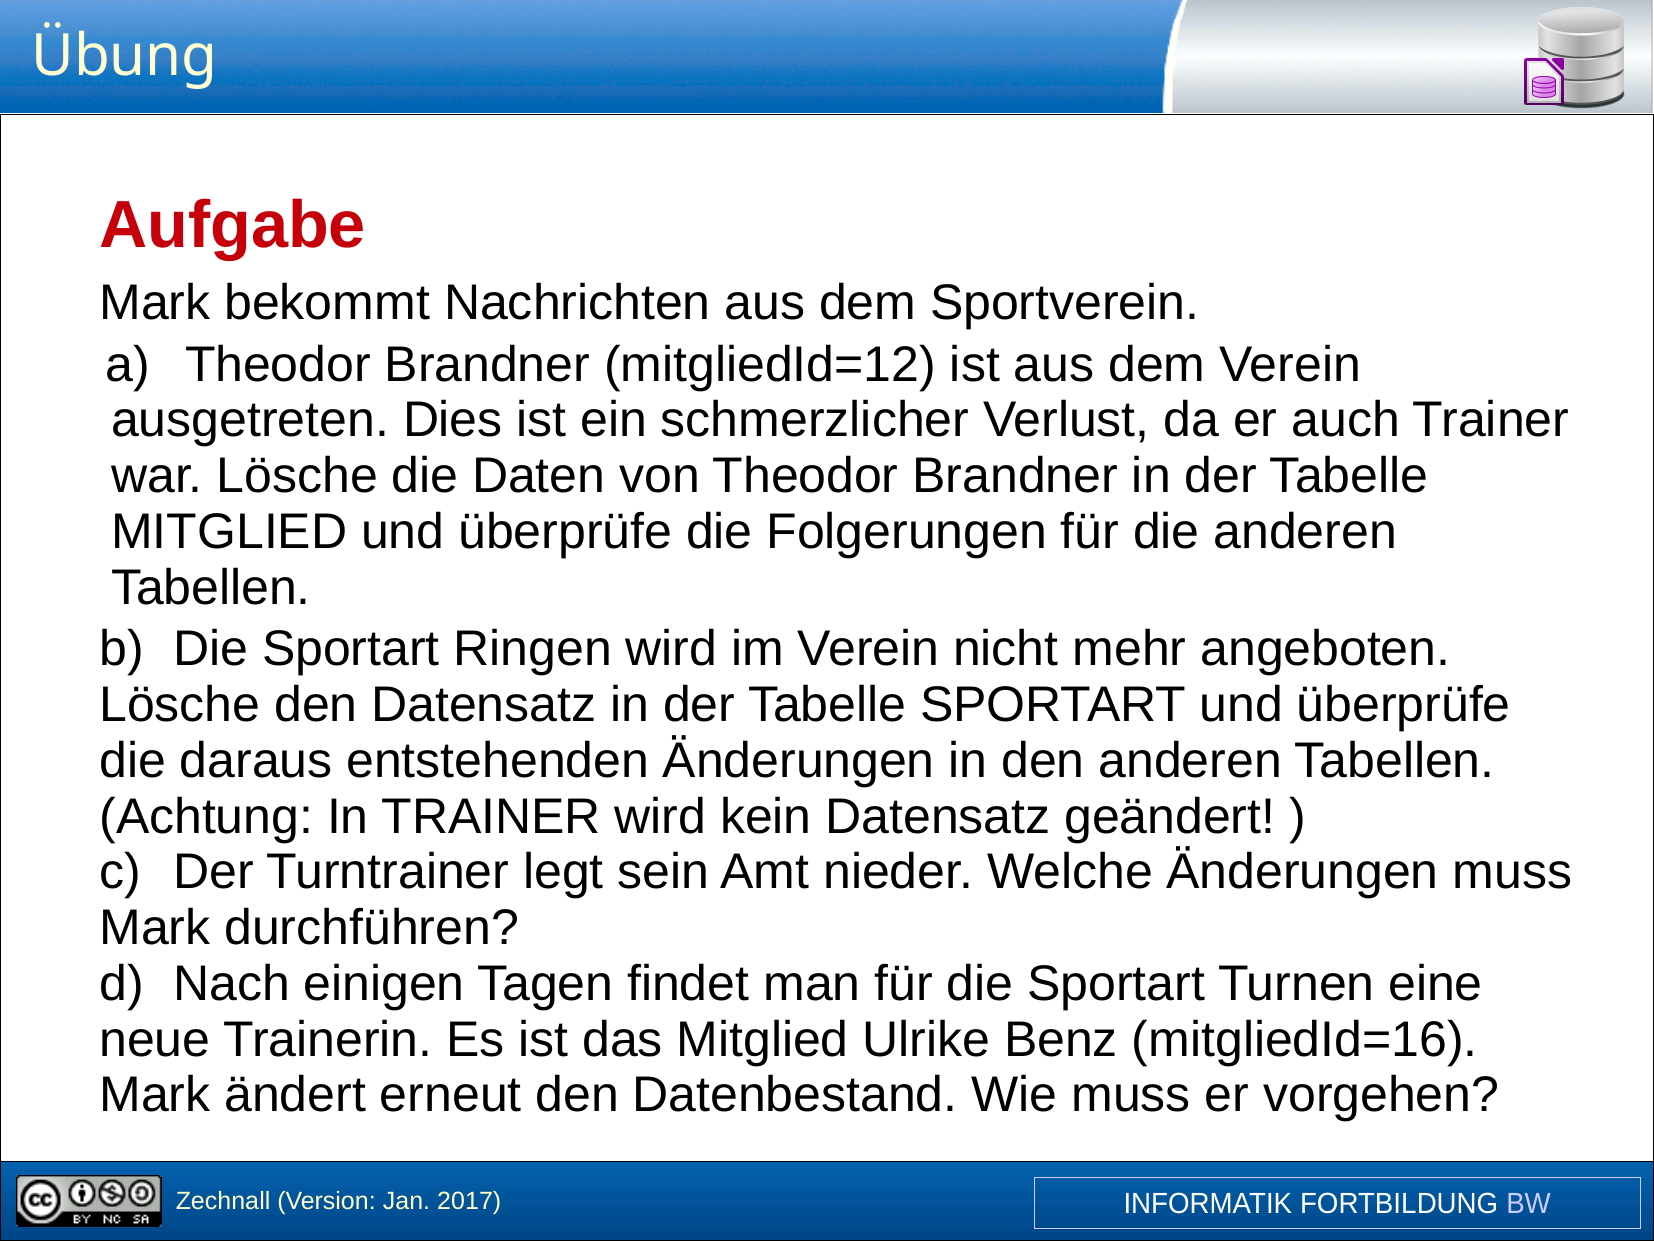

# Übung
Aufgabe
Mark bekommt Nachrichten aus dem Sportverein.
a)	Theodor Brandner (mitgliedId=12) ist aus dem Verein ausgetreten. Dies ist ein schmerzlicher Verlust, da er auch Trainer war. Lösche die Daten von Theodor Brandner in der Tabelle MITGLIED und überprüfe die Folgerungen für die anderen Tabellen.
b)	Die Sportart Ringen wird im Verein nicht mehr angeboten.
Lösche den Datensatz in der Tabelle SPORTART und überprüfe die daraus entstehenden Änderungen in den anderen Tabellen.
(Achtung: In TRAINER wird kein Datensatz geändert! )
c)	Der Turntrainer legt sein Amt nieder. Welche Änderungen muss Mark durchführen?
d)	Nach einigen Tagen findet man für die Sportart Turnen eine neue Trainerin. Es ist das Mitglied Ulrike Benz (mitgliedId=16). Mark ändert erneut den Datenbestand. Wie muss er vorgehen?